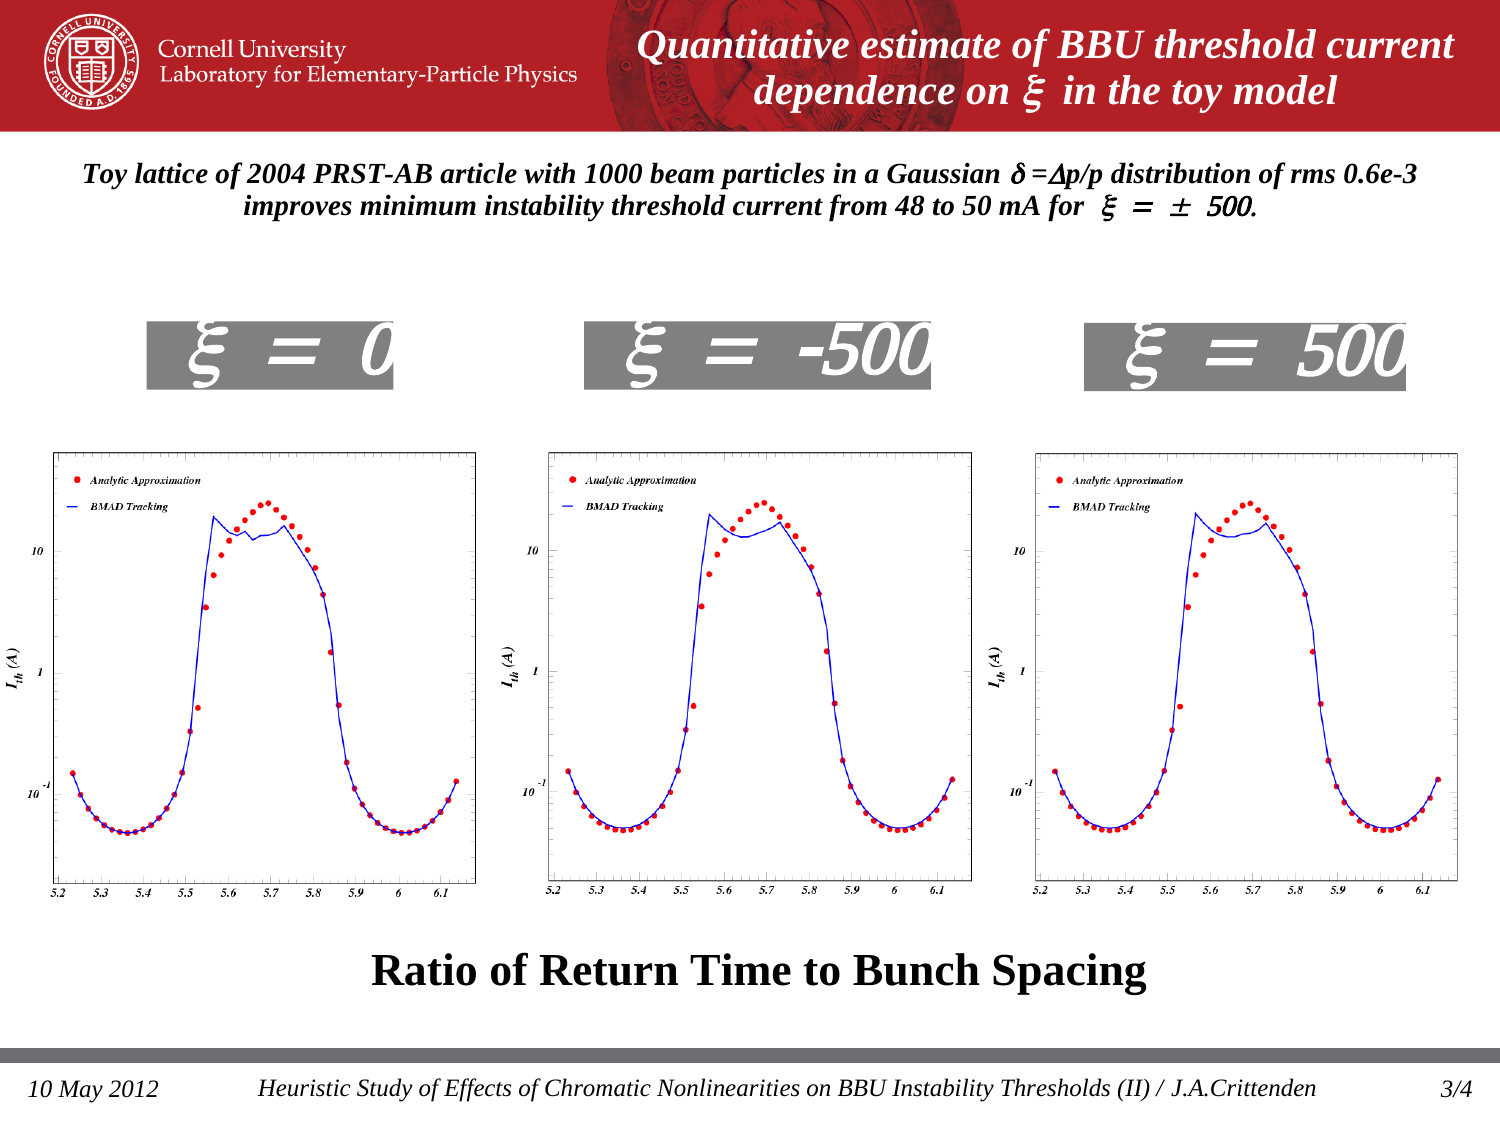

# Quantitative estimate of BBU threshold current dependence on x in the toy model
Toy lattice of 2004 PRST-AB article with 1000 beam particles in a Gaussian d =Dp/p distribution of rms 0.6e-3
improves minimum instability threshold current from 48 to 50 mA for x = ± 500.
 x = 0
 x = -500
 x = 500
Ratio of Return Time to Bunch Spacing